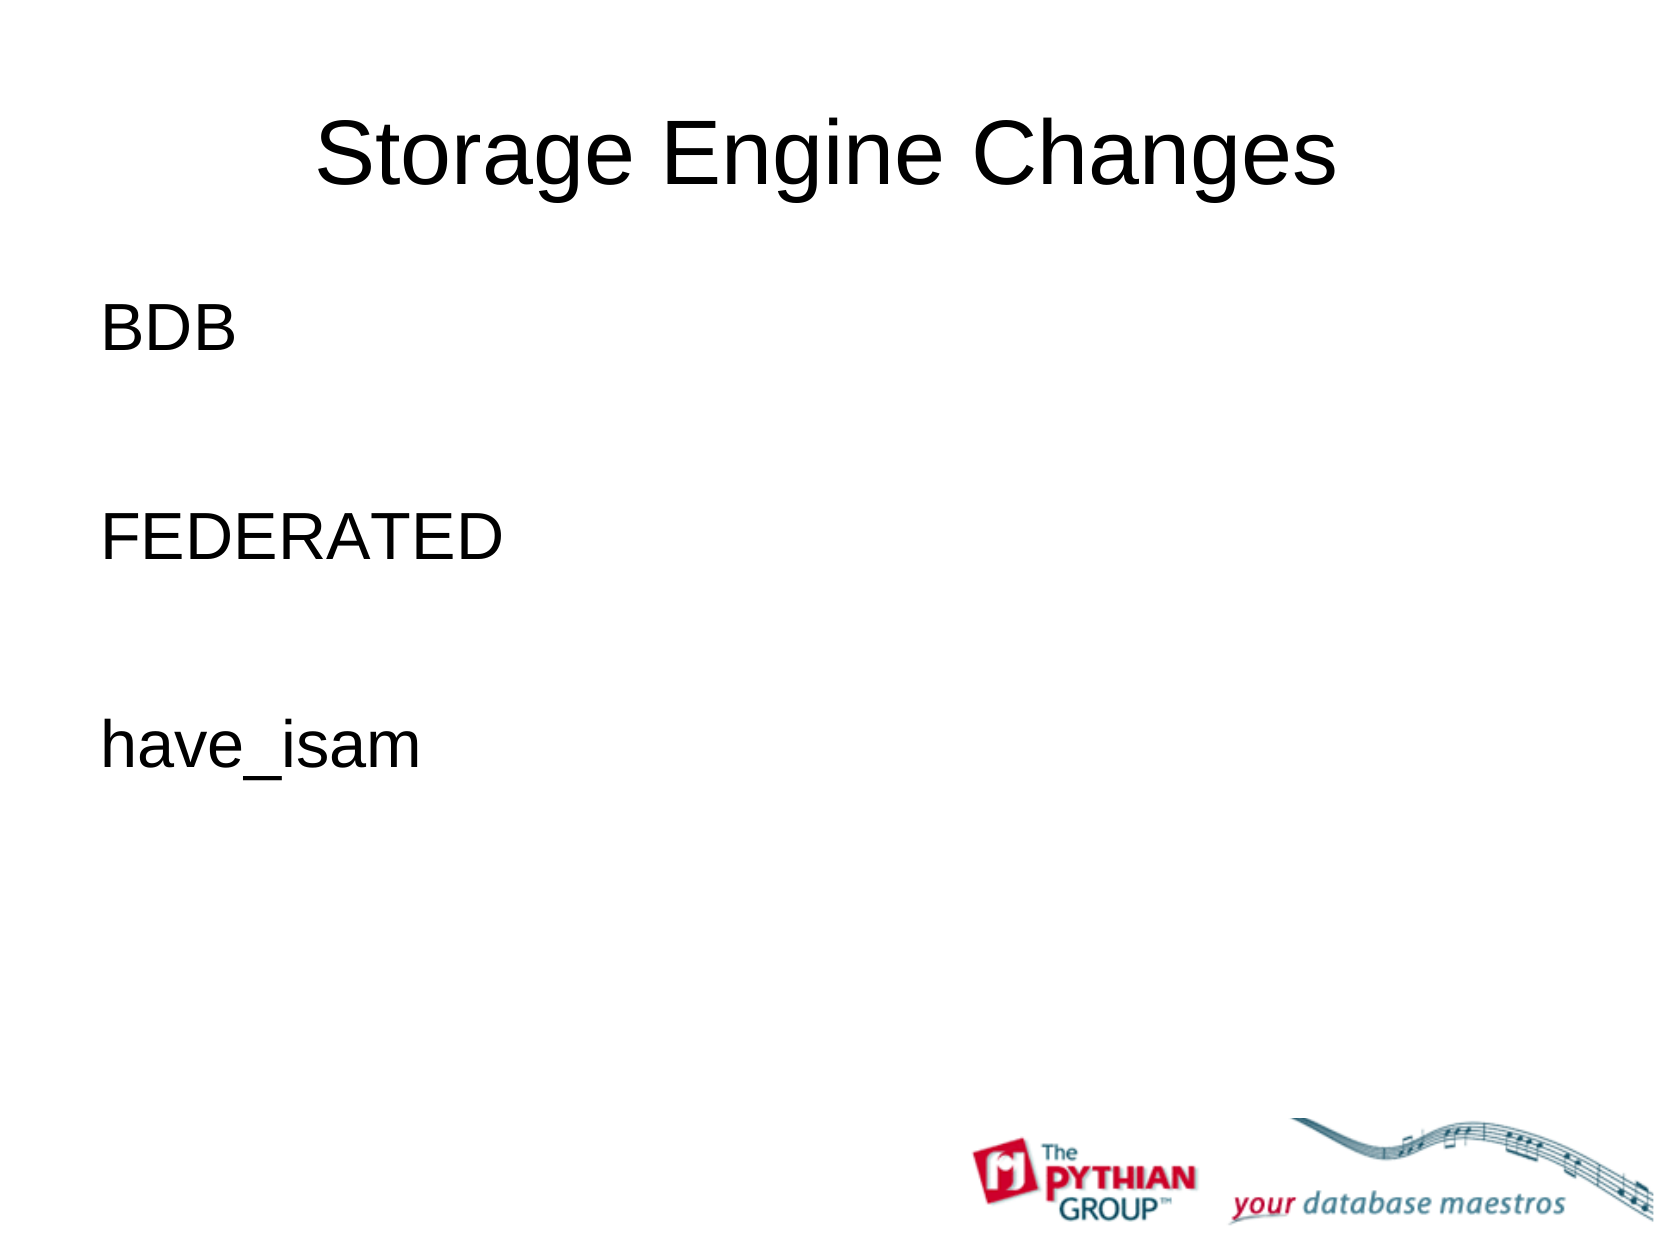

# Storage Engine Changes
BDB
FEDERATED
have_isam